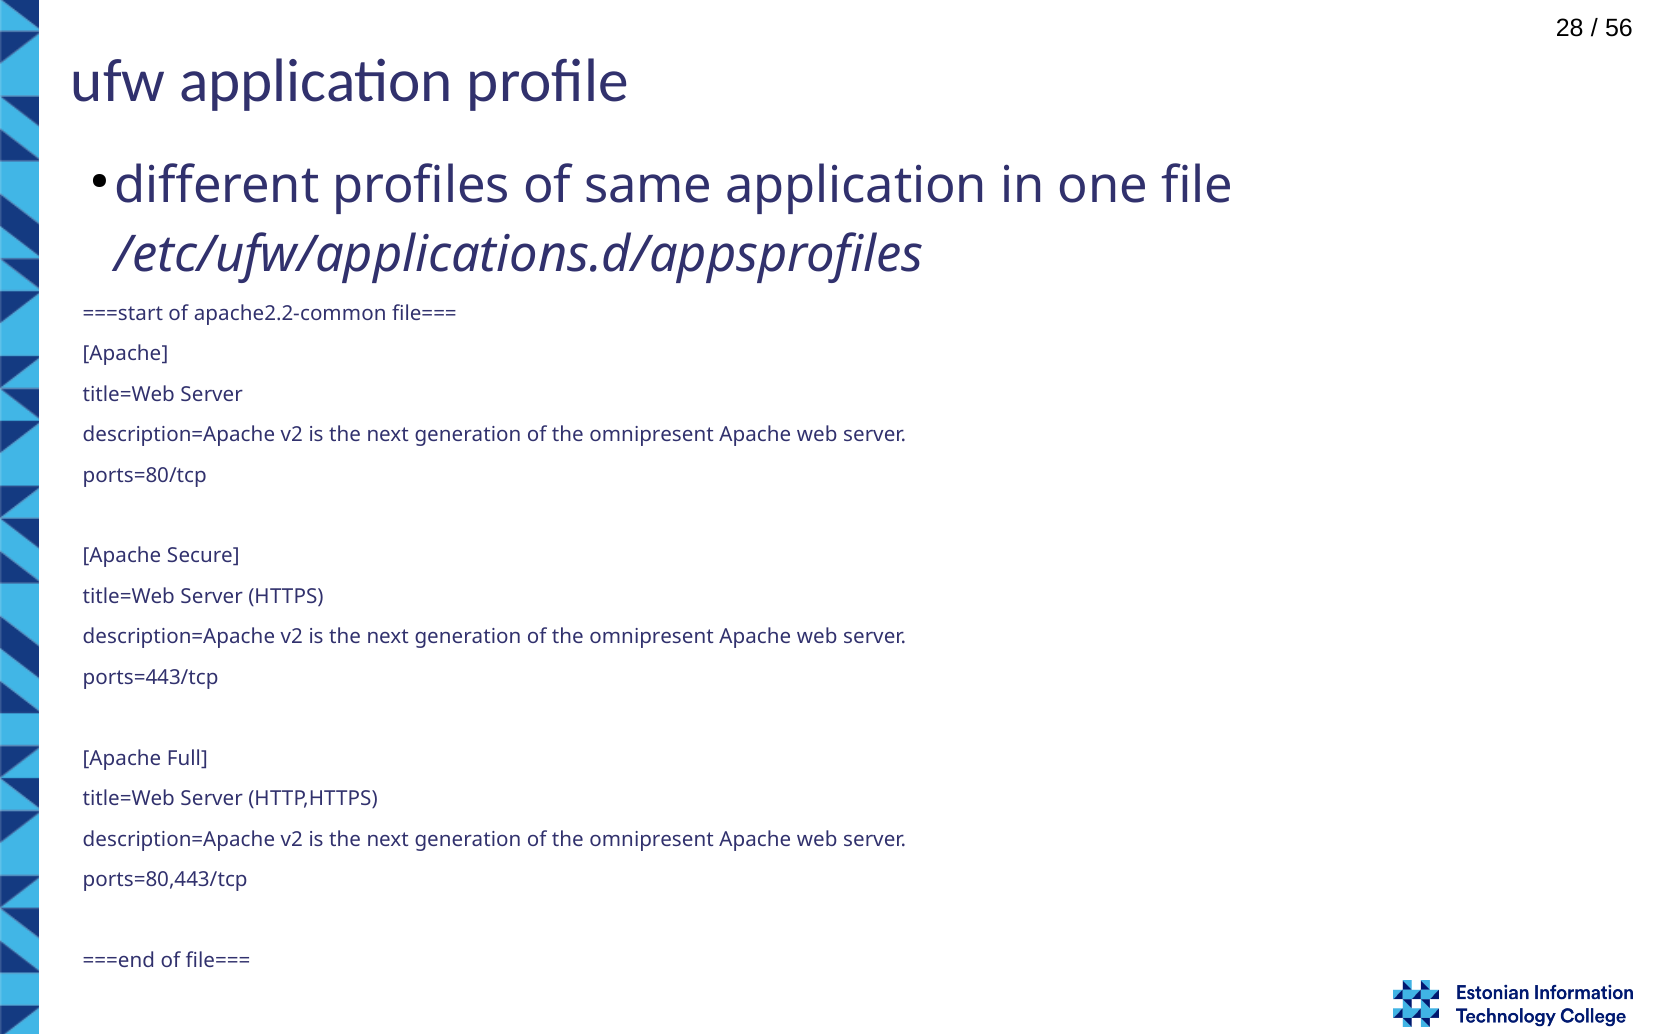

# ufw application profile
different profiles of same application in one file
/etc/ufw/applications.d/appsprofiles
===start of apache2.2-common file===
[Apache]
title=Web Server
description=Apache v2 is the next generation of the omnipresent Apache web server.
ports=80/tcp
[Apache Secure]
title=Web Server (HTTPS)
description=Apache v2 is the next generation of the omnipresent Apache web server.
ports=443/tcp
[Apache Full]
title=Web Server (HTTP,HTTPS)
description=Apache v2 is the next generation of the omnipresent Apache web server.
ports=80,443/tcp
===end of file===